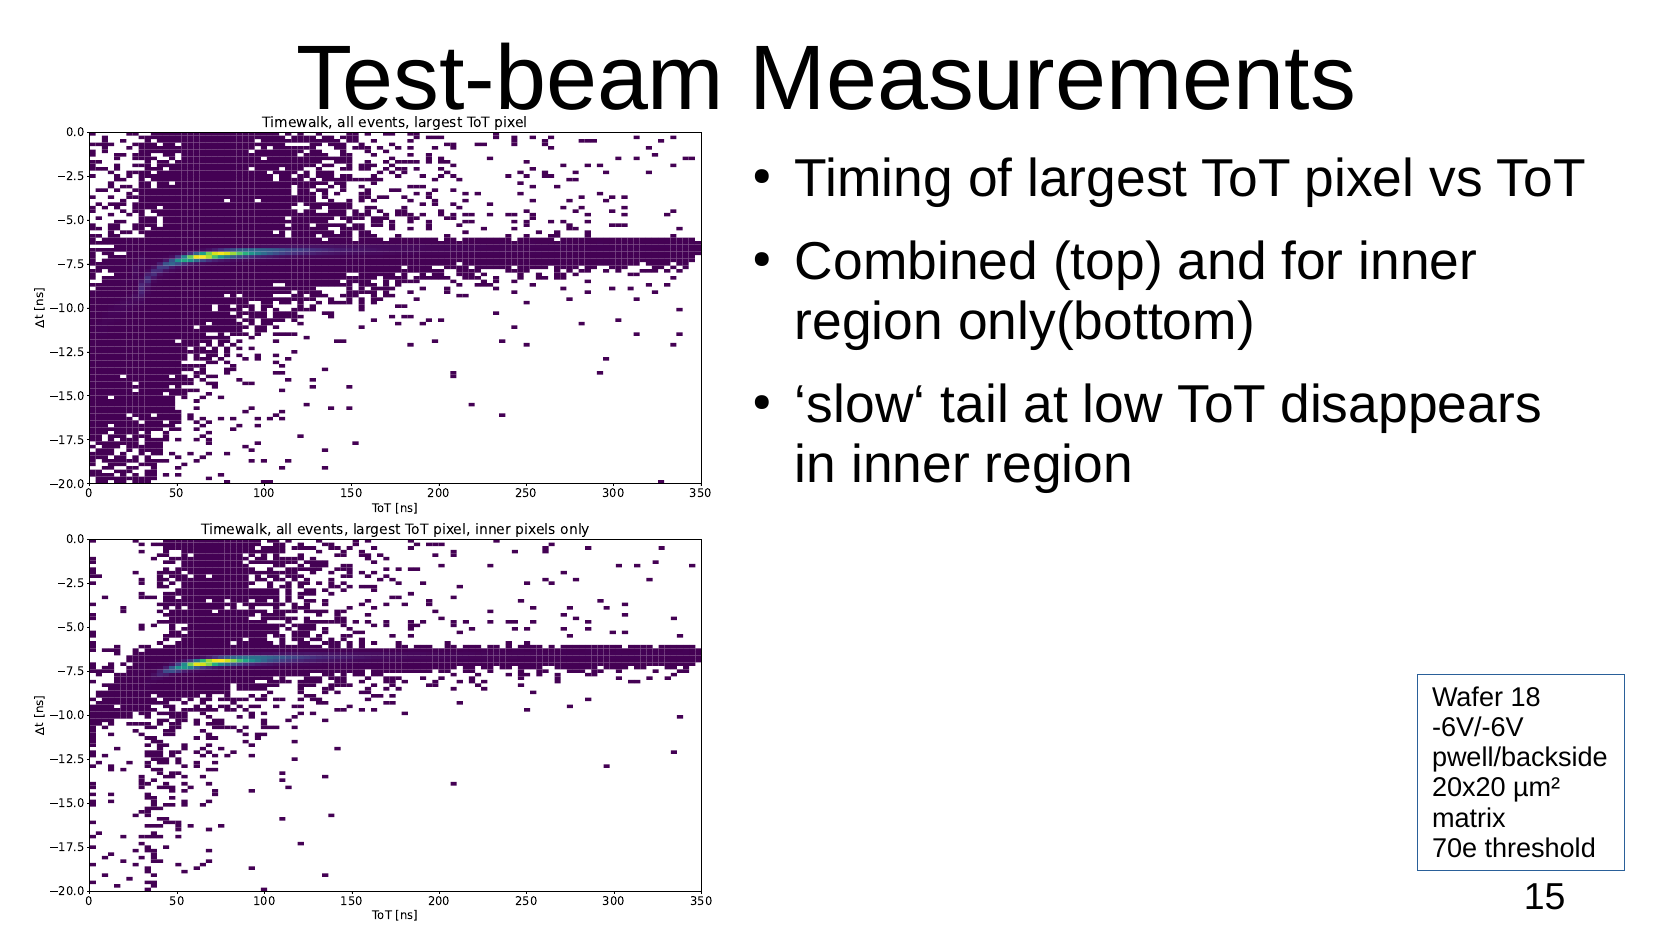

# Test-beam Measurements
Timing of largest ToT pixel vs ToT
Combined (top) and for inner region only(bottom)
‘slow‘ tail at low ToT disappears in inner region
Wafer 18
-6V/-6V pwell/backside
20x20 µm² matrix
70e threshold